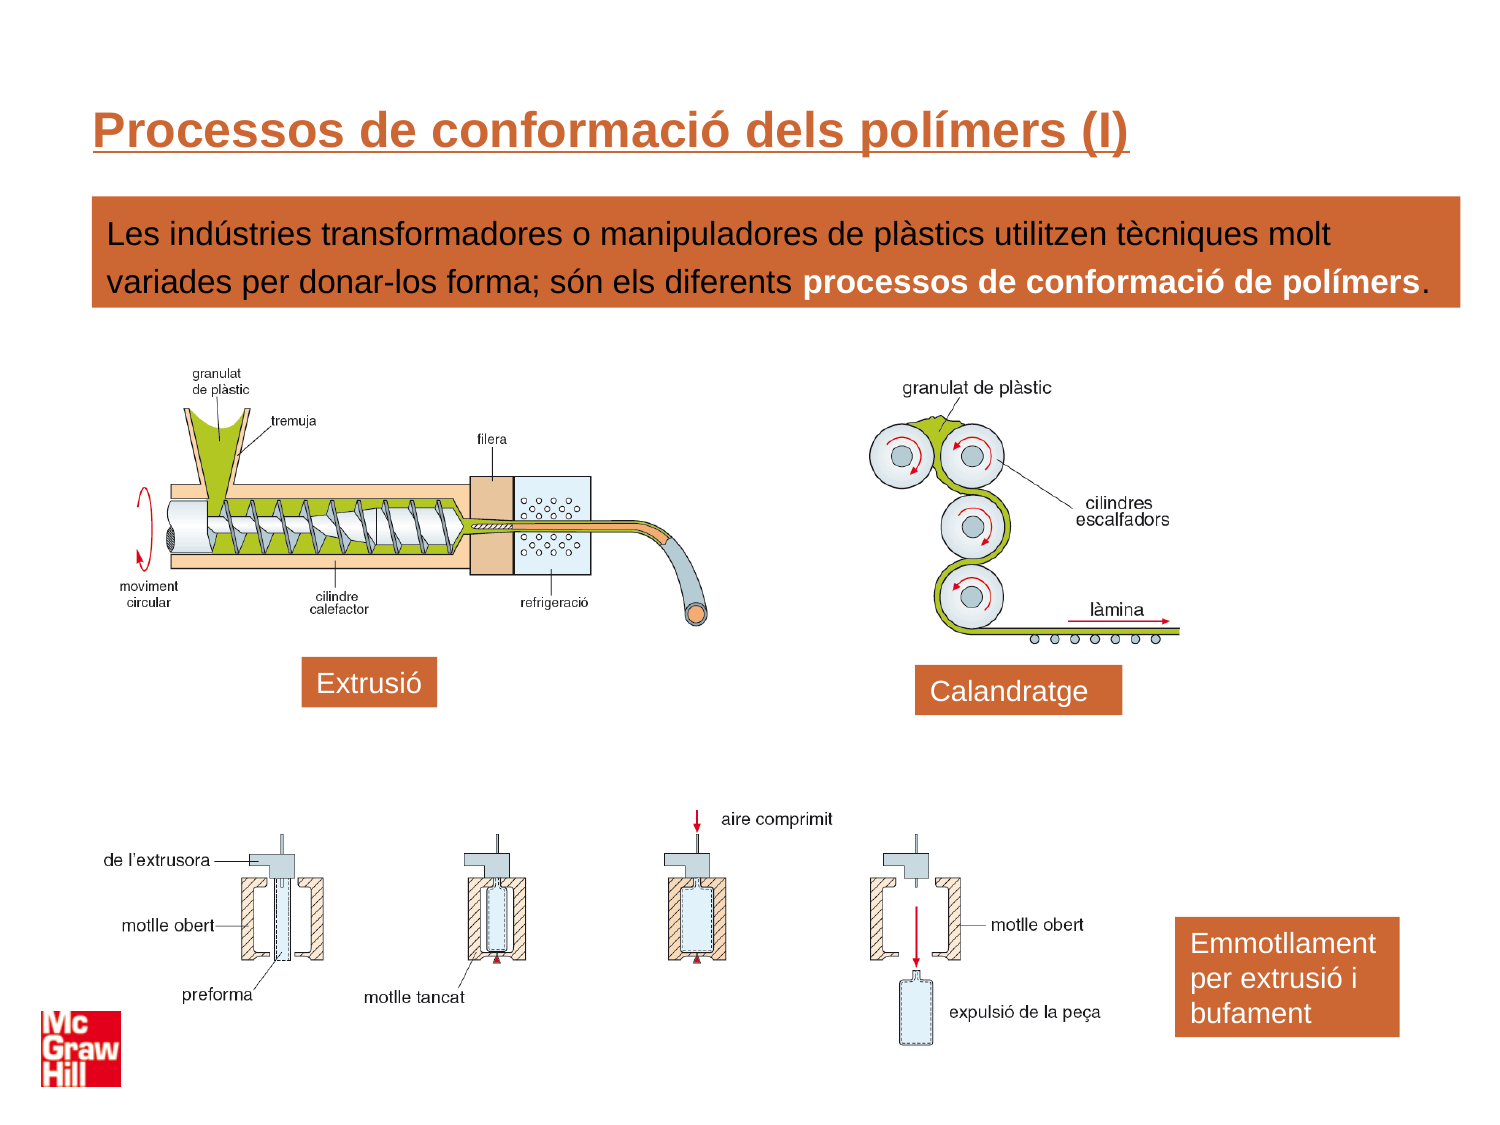

Processos de conformació dels polímers (I)
Les indústries transformadores o manipuladores de plàstics utilitzen tècniques molt
variades per donar-los forma; són els diferents processos de conformació de polímers.
Extrusió
Calandratge
Emmotllament per extrusió i bufament